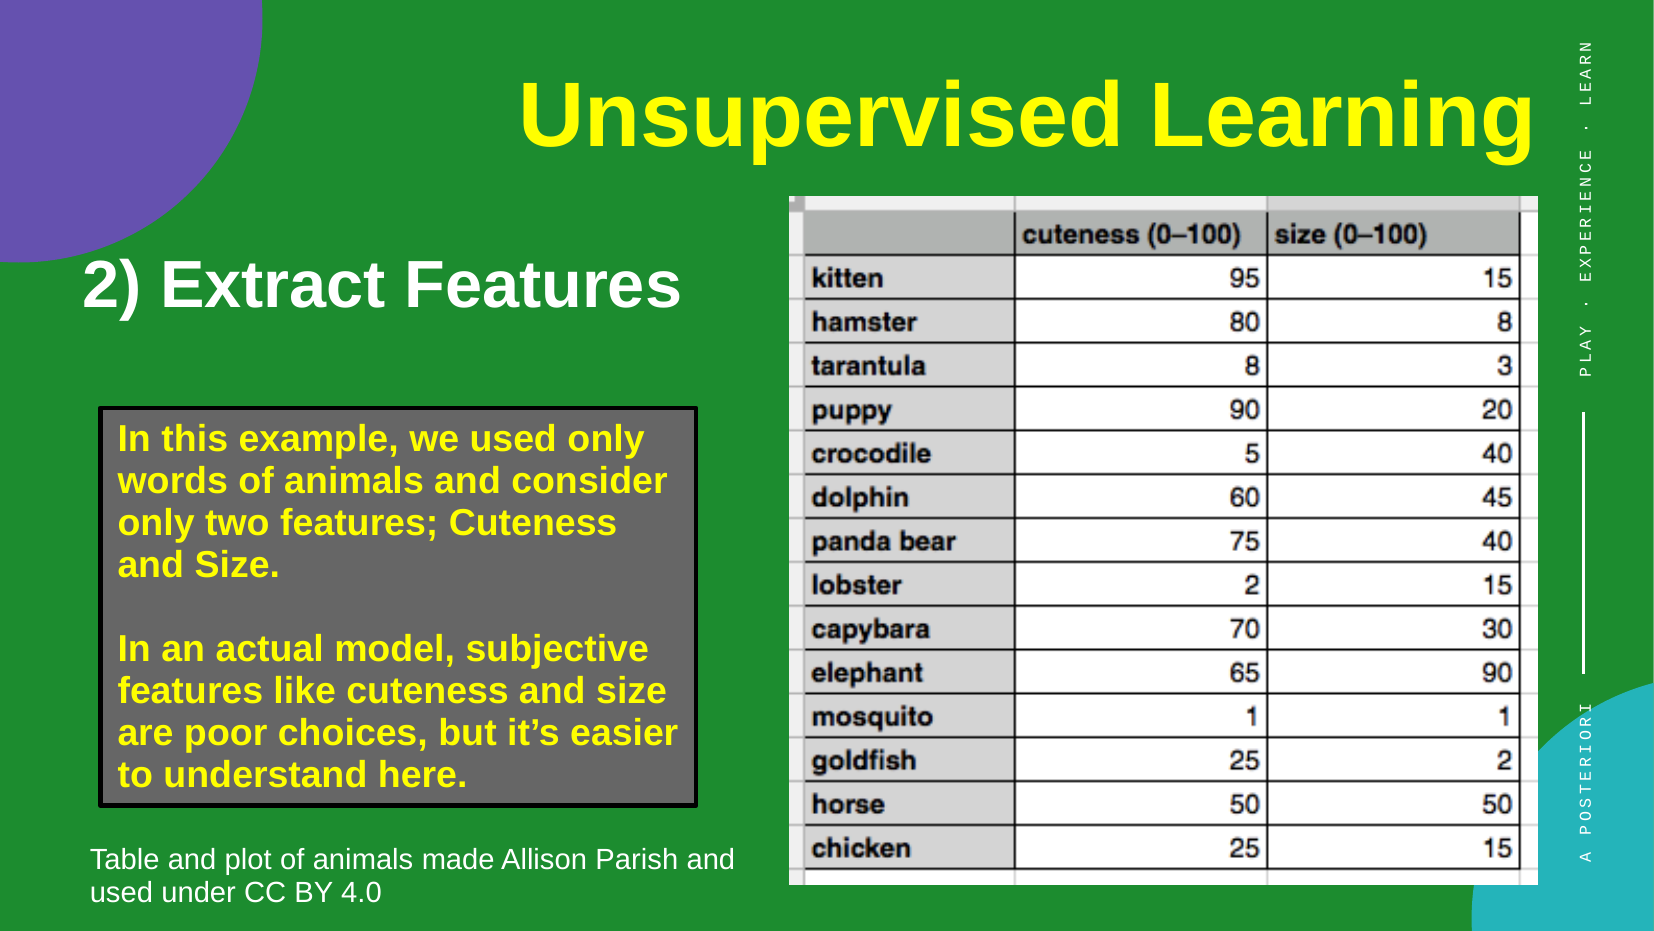

# Unsupervised Learning
2) Extract Features
In this example, we used only
words of animals and consider
only two features; Cuteness
and Size.
In an actual model, subjective
features like cuteness and size
are poor choices, but it’s easier
to understand here.
Table and plot of animals made Allison Parish and used under CC BY 4.0